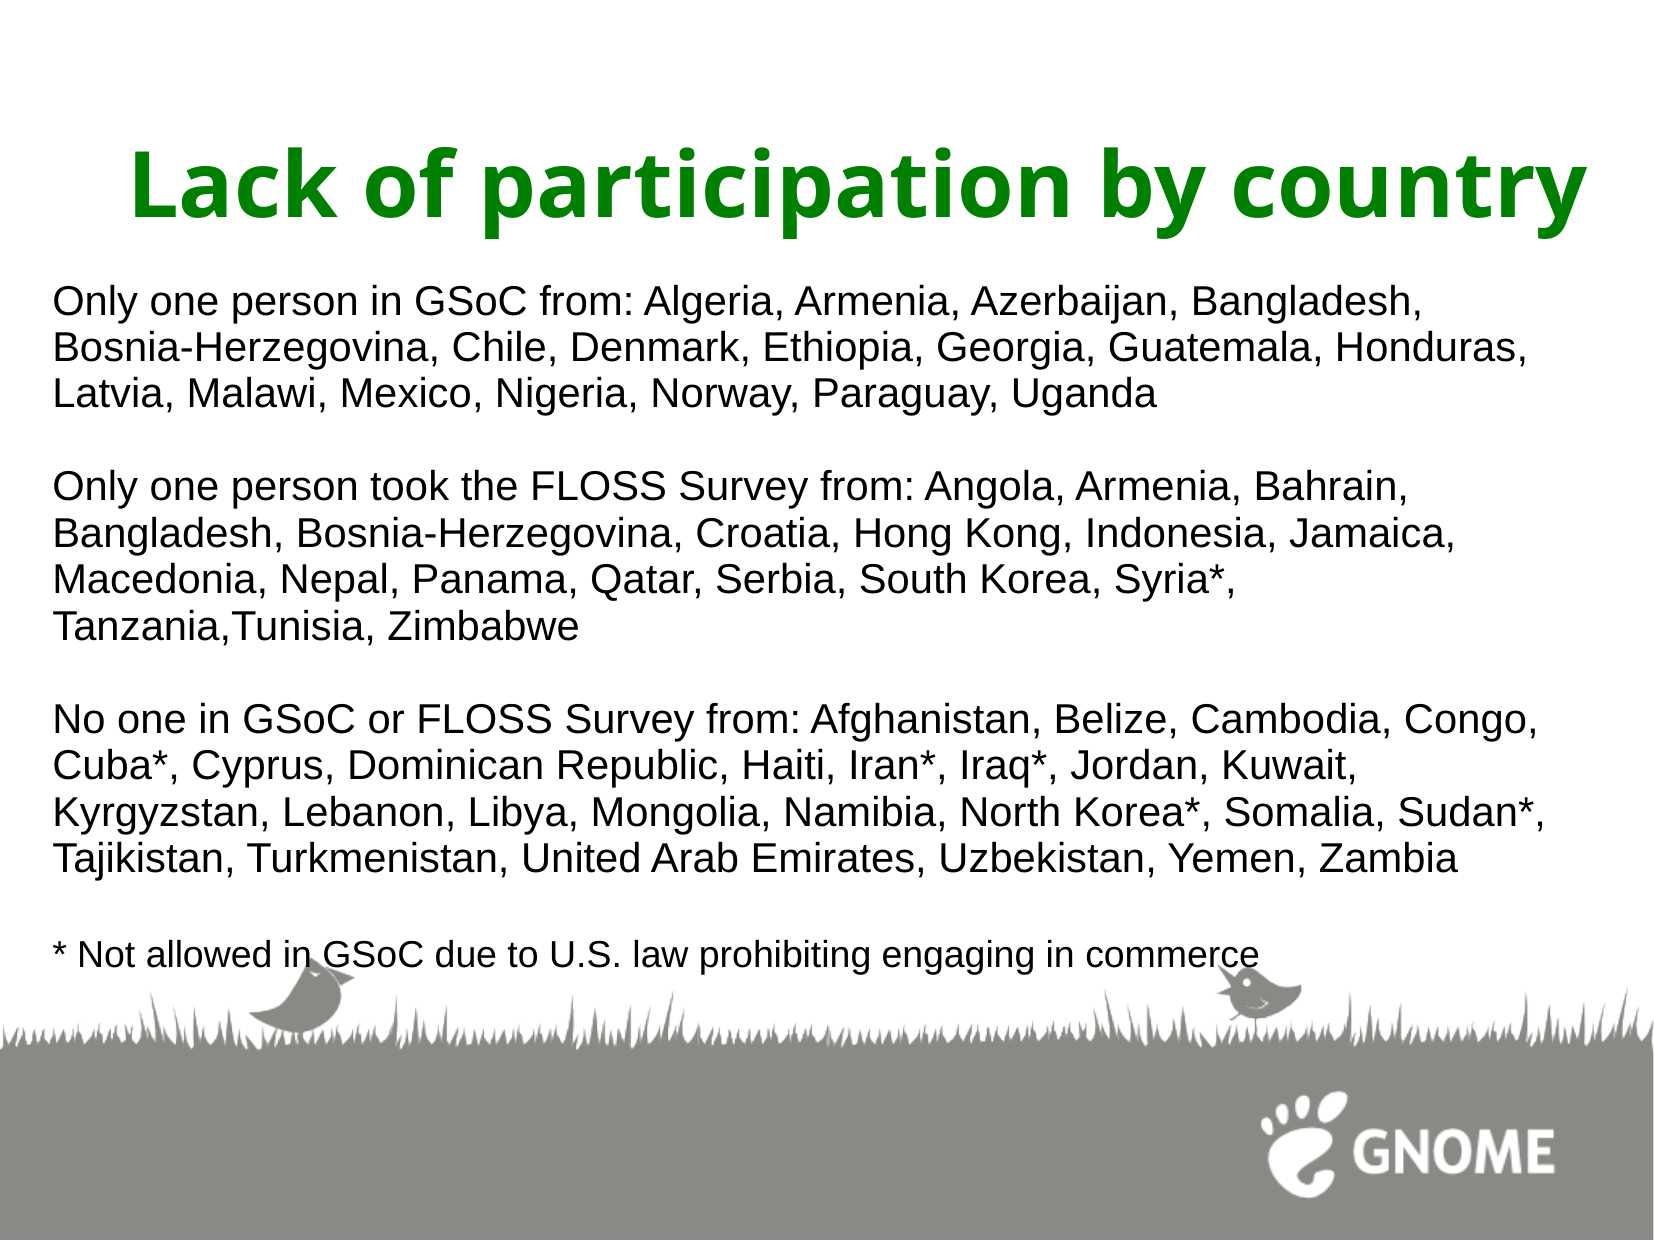

Lack of participation by country
Only one person in GSoC from: Algeria, Armenia, Azerbaijan, Bangladesh, Bosnia-Herzegovina, Chile, Denmark, Ethiopia, Georgia, Guatemala, Honduras, Latvia, Malawi, Mexico, Nigeria, Norway, Paraguay, Uganda
Only one person took the FLOSS Survey from: Angola, Armenia, Bahrain, Bangladesh, Bosnia-Herzegovina, Croatia, Hong Kong, Indonesia, Jamaica, Macedonia, Nepal, Panama, Qatar, Serbia, South Korea, Syria*, Tanzania,Tunisia, Zimbabwe
No one in GSoC or FLOSS Survey from: Afghanistan, Belize, Cambodia, Congo, Cuba*, Cyprus, Dominican Republic, Haiti, Iran*, Iraq*, Jordan, Kuwait, Kyrgyzstan, Lebanon, Libya, Mongolia, Namibia, North Korea*, Somalia, Sudan*, Tajikistan, Turkmenistan, United Arab Emirates, Uzbekistan, Yemen, Zambia
* Not allowed in GSoC due to U.S. law prohibiting engaging in commerce